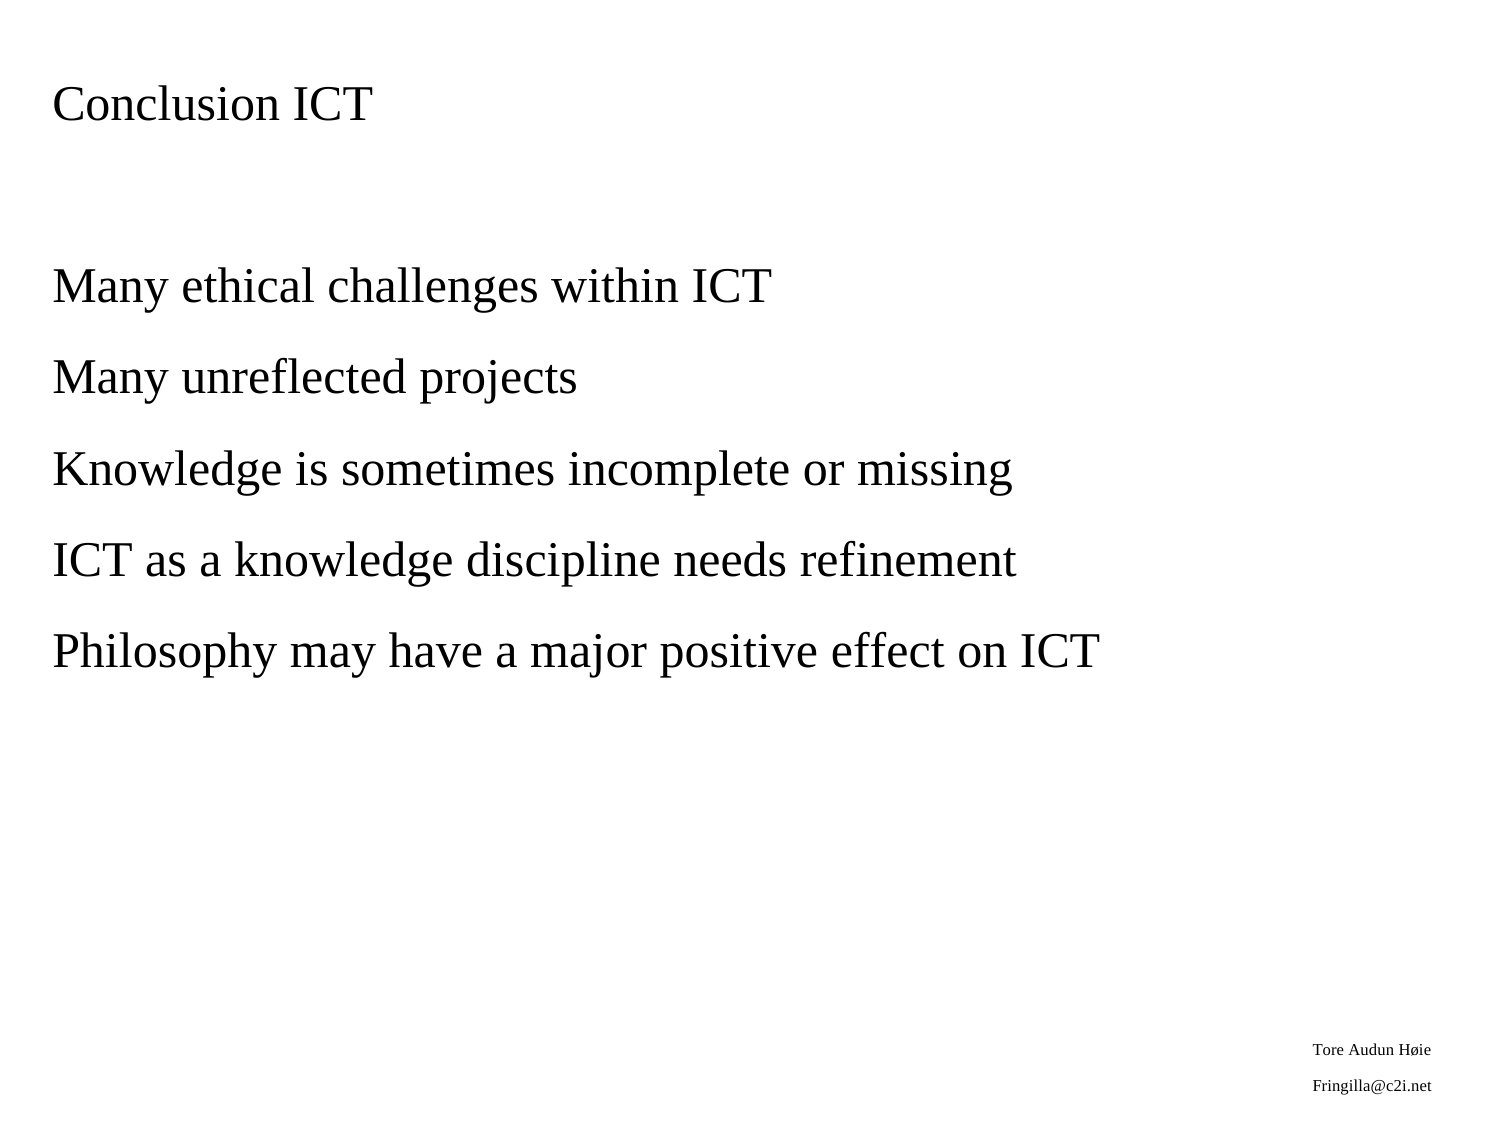

Conclusion ICT
Many ethical challenges within ICT
Many unreflected projects
Knowledge is sometimes incomplete or missing
ICT as a knowledge discipline needs refinement
Philosophy may have a major positive effect on ICT
Tore Audun Høie
Fringilla@c2i.net